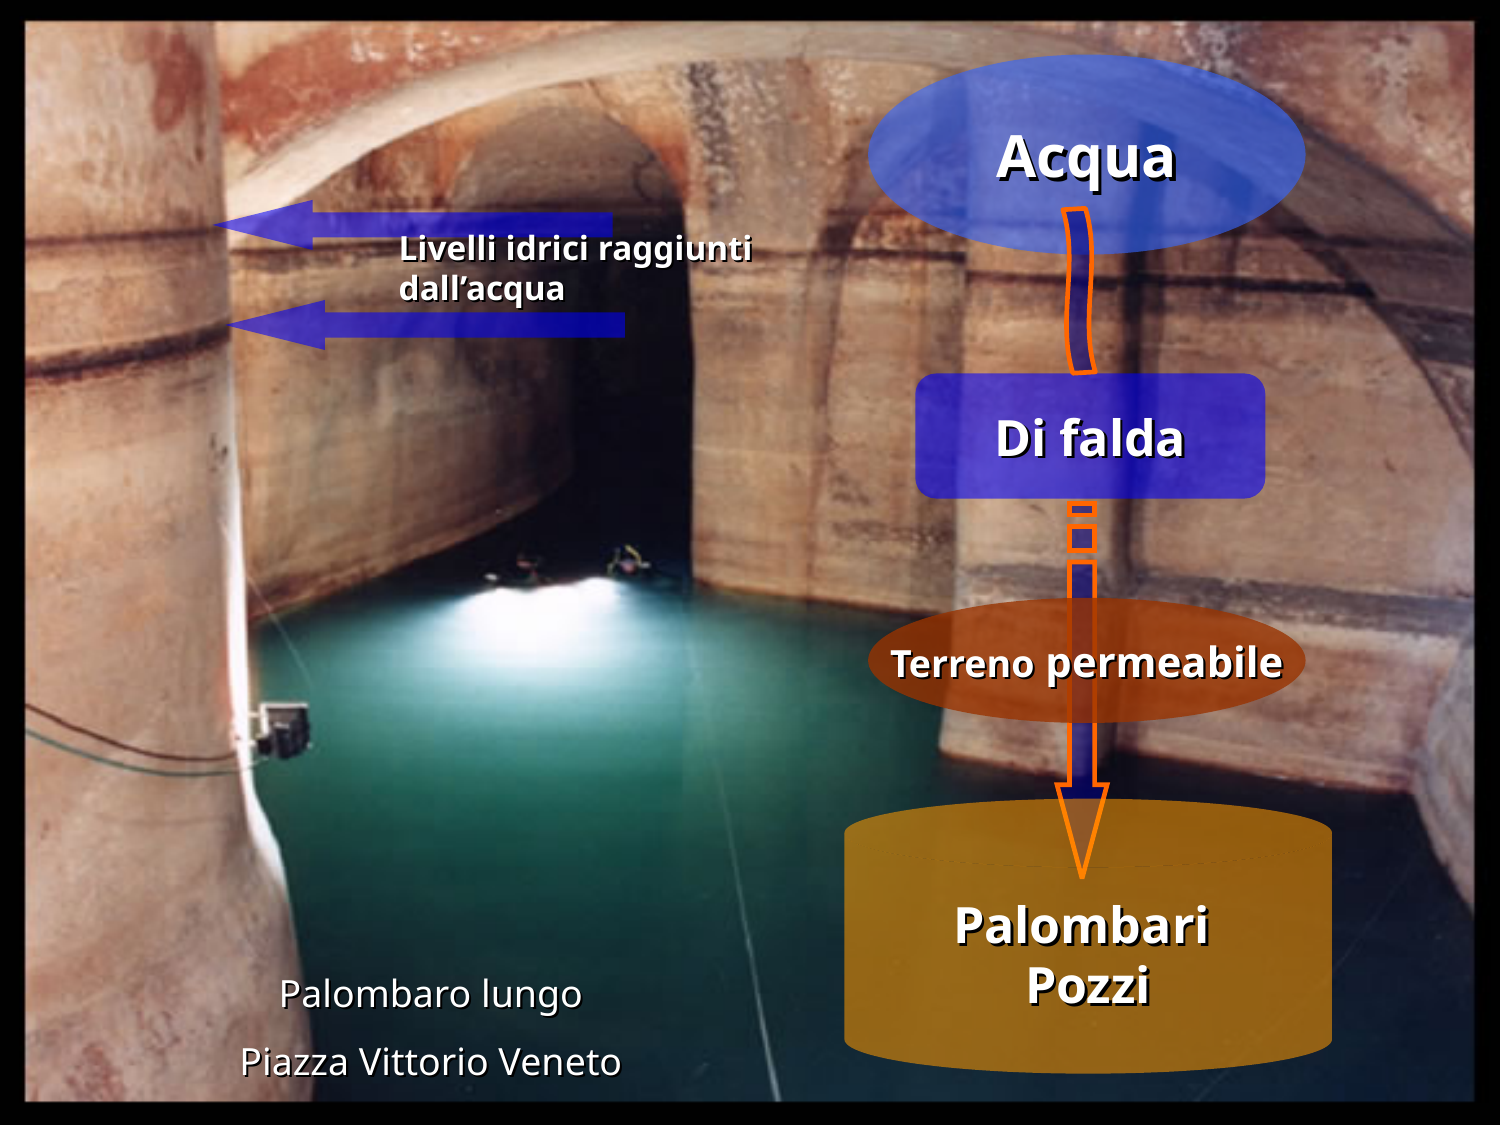

Acqua
Livelli idrici raggiunti dall’acqua
Di falda
Terreno permeabile
Palombari
Pozzi
Palombaro lungo
Piazza Vittorio Veneto